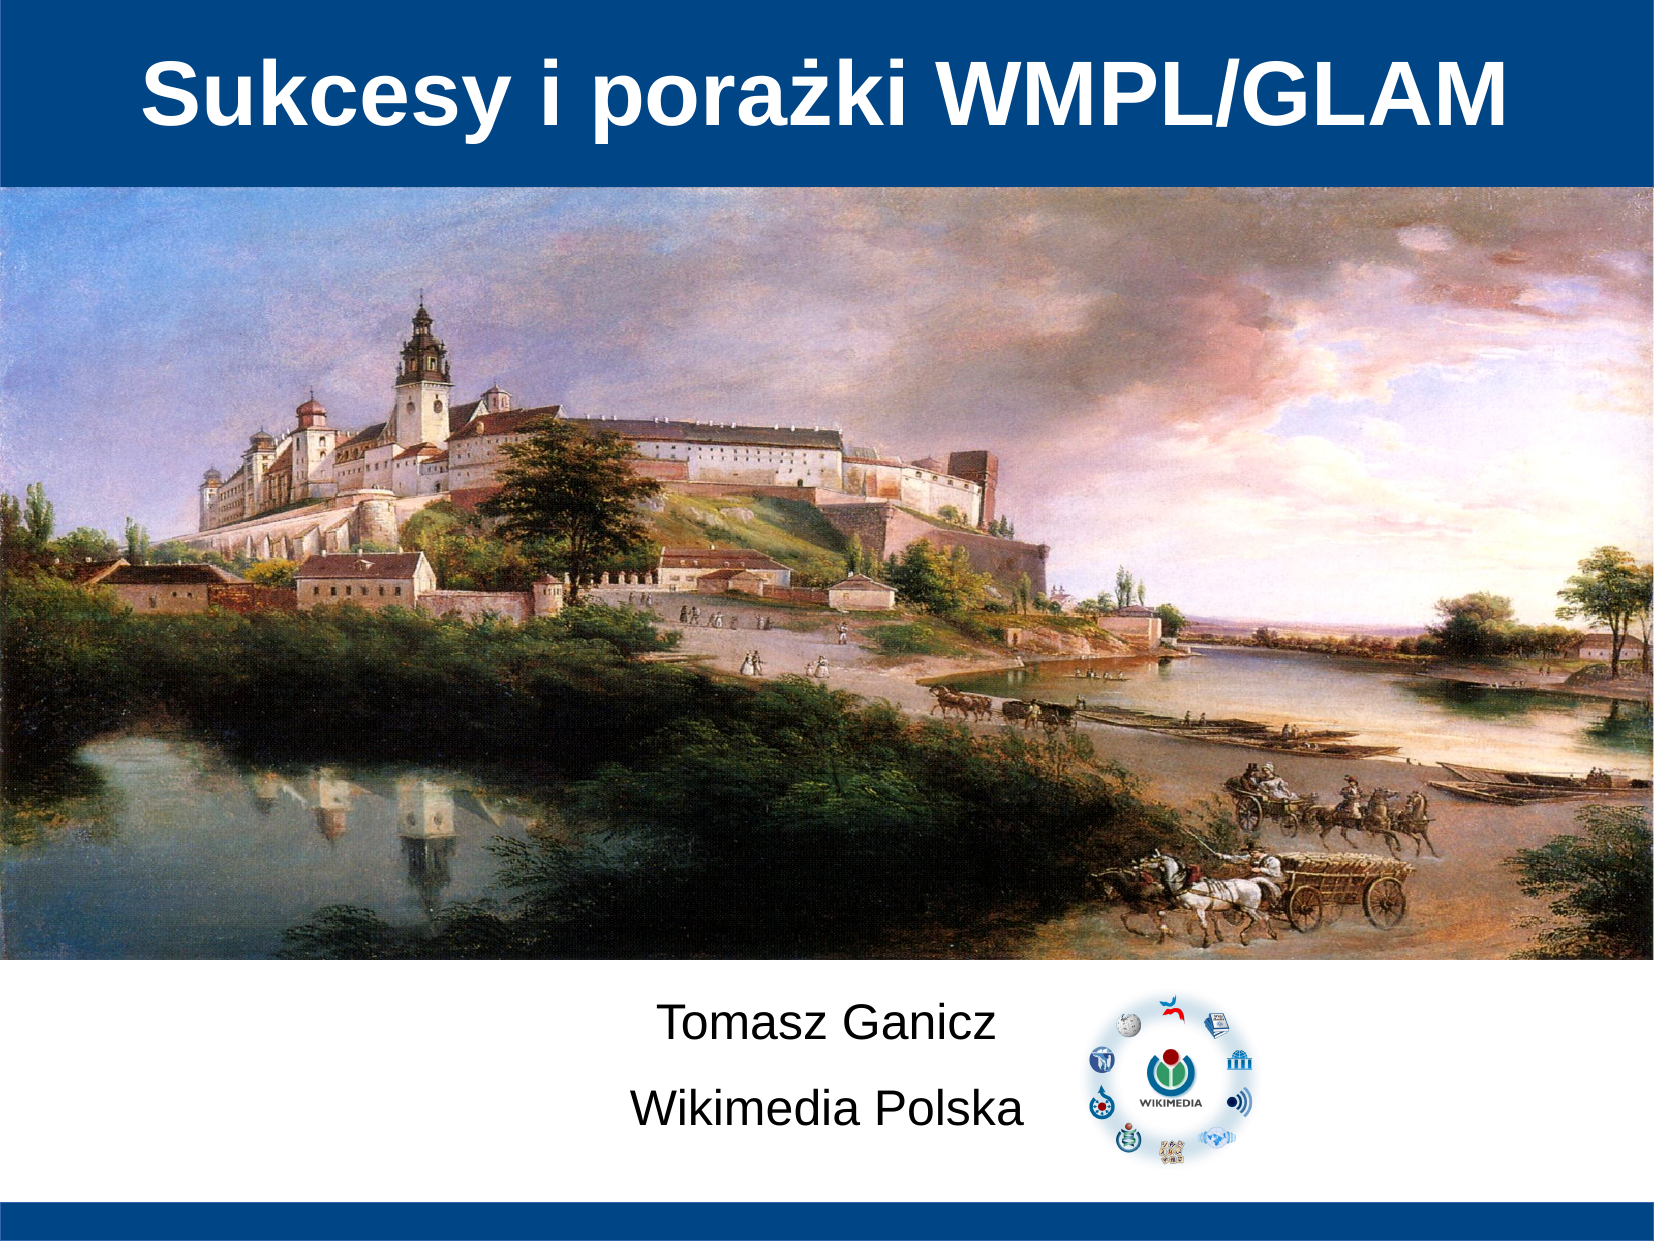

# Sukcesy i porażki WMPL/GLAM
Tomasz Ganicz
Wikimedia Polska